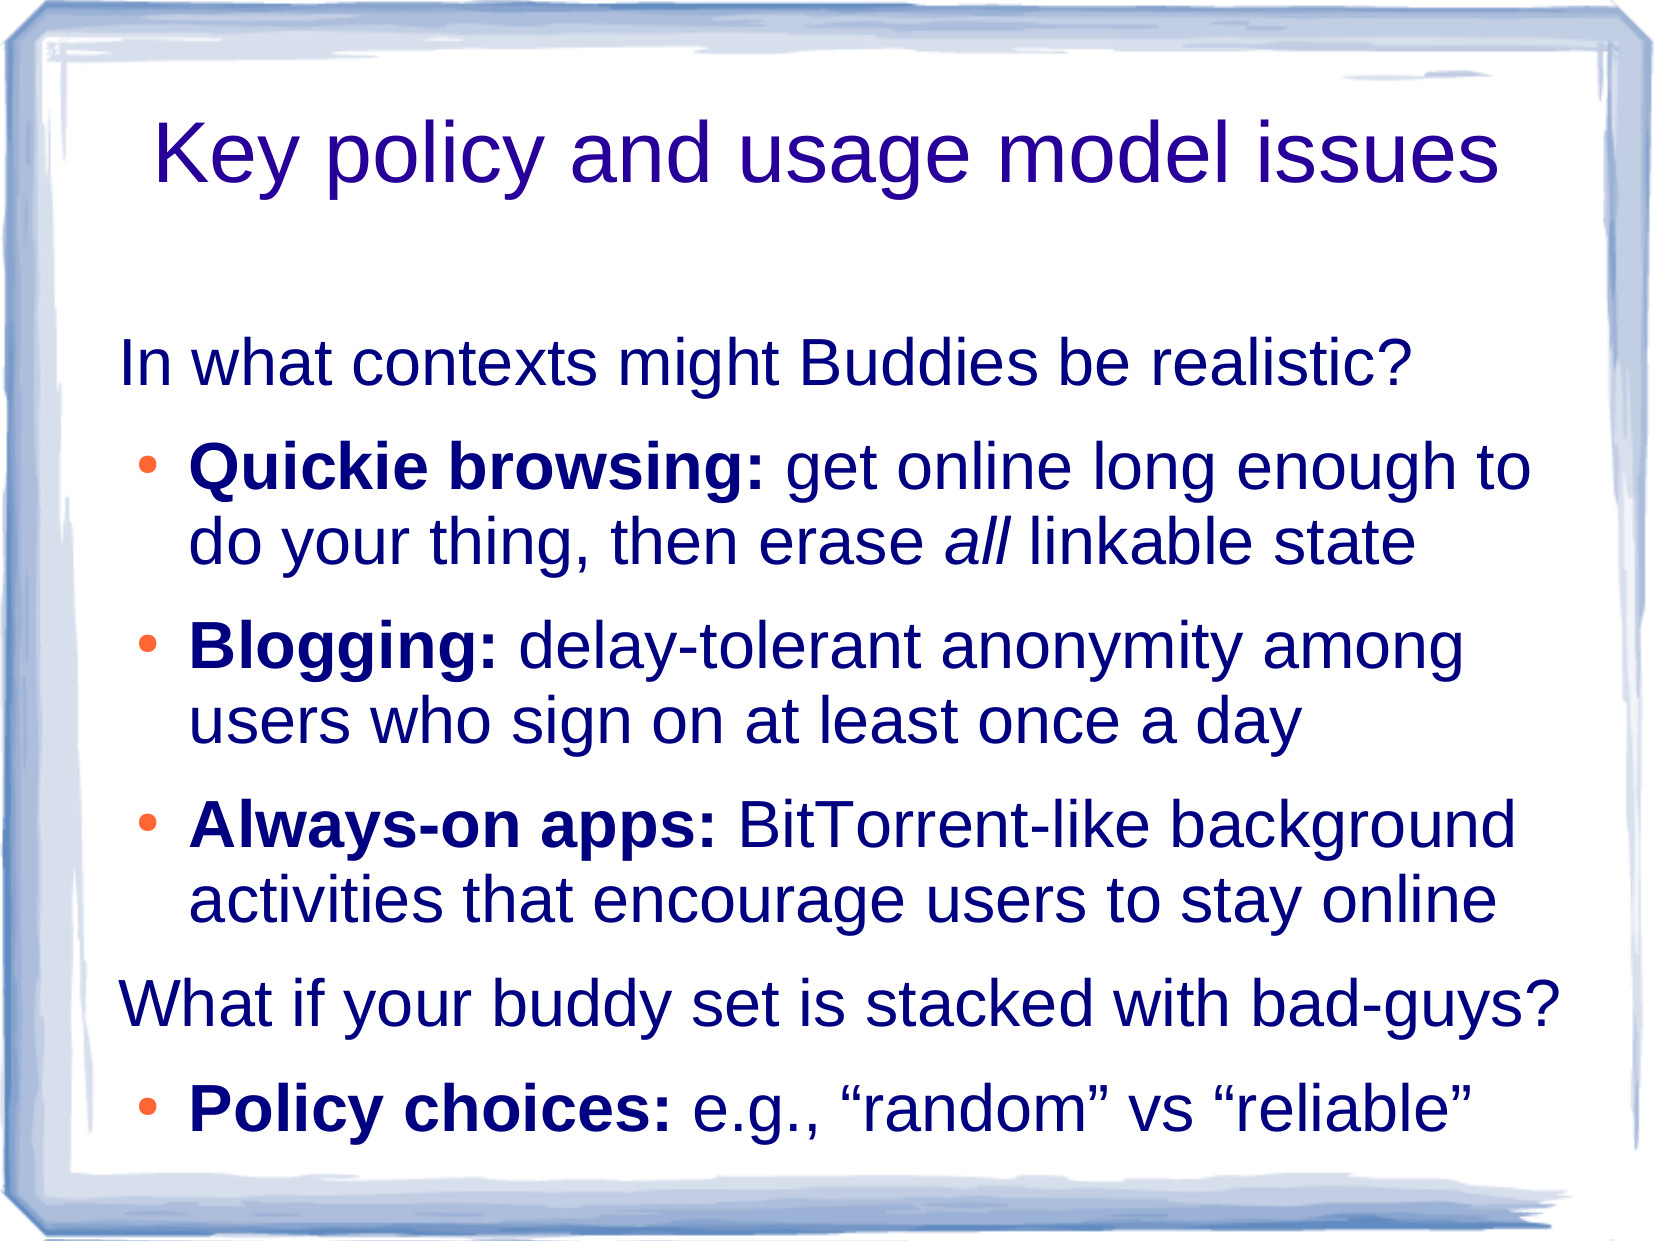

# Key policy and usage model issues
In what contexts might Buddies be realistic?
Quickie browsing: get online long enough to do your thing, then erase all linkable state
Blogging: delay-tolerant anonymity among users who sign on at least once a day
Always-on apps: BitTorrent-like background activities that encourage users to stay online
What if your buddy set is stacked with bad-guys?
Policy choices: e.g., “random” vs “reliable”